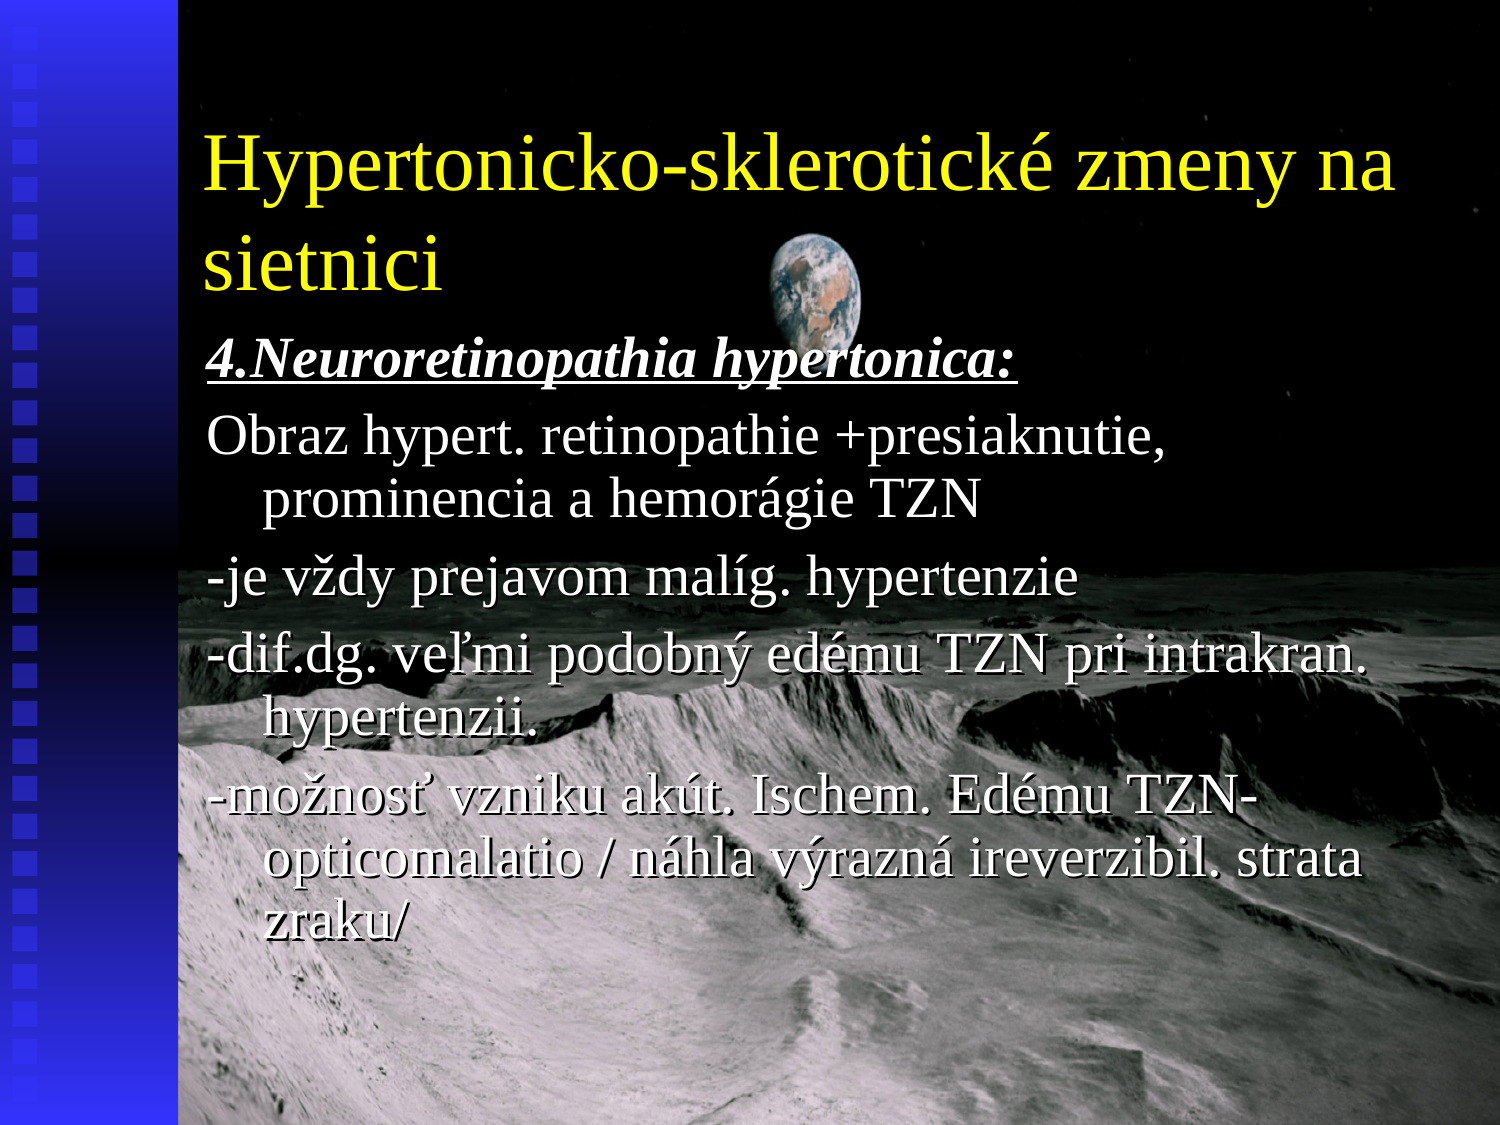

# Hypertonicko-sklerotické zmeny na sietnici
4.Neuroretinopathia hypertonica:
Obraz hypert. retinopathie +presiaknutie, prominencia a hemorágie TZN
-je vždy prejavom malíg. hypertenzie
-dif.dg. veľmi podobný edému TZN pri intrakran. hypertenzii.
-možnosť vzniku akút. Ischem. Edému TZN-opticomalatio / náhla výrazná ireverzibil. strata zraku/